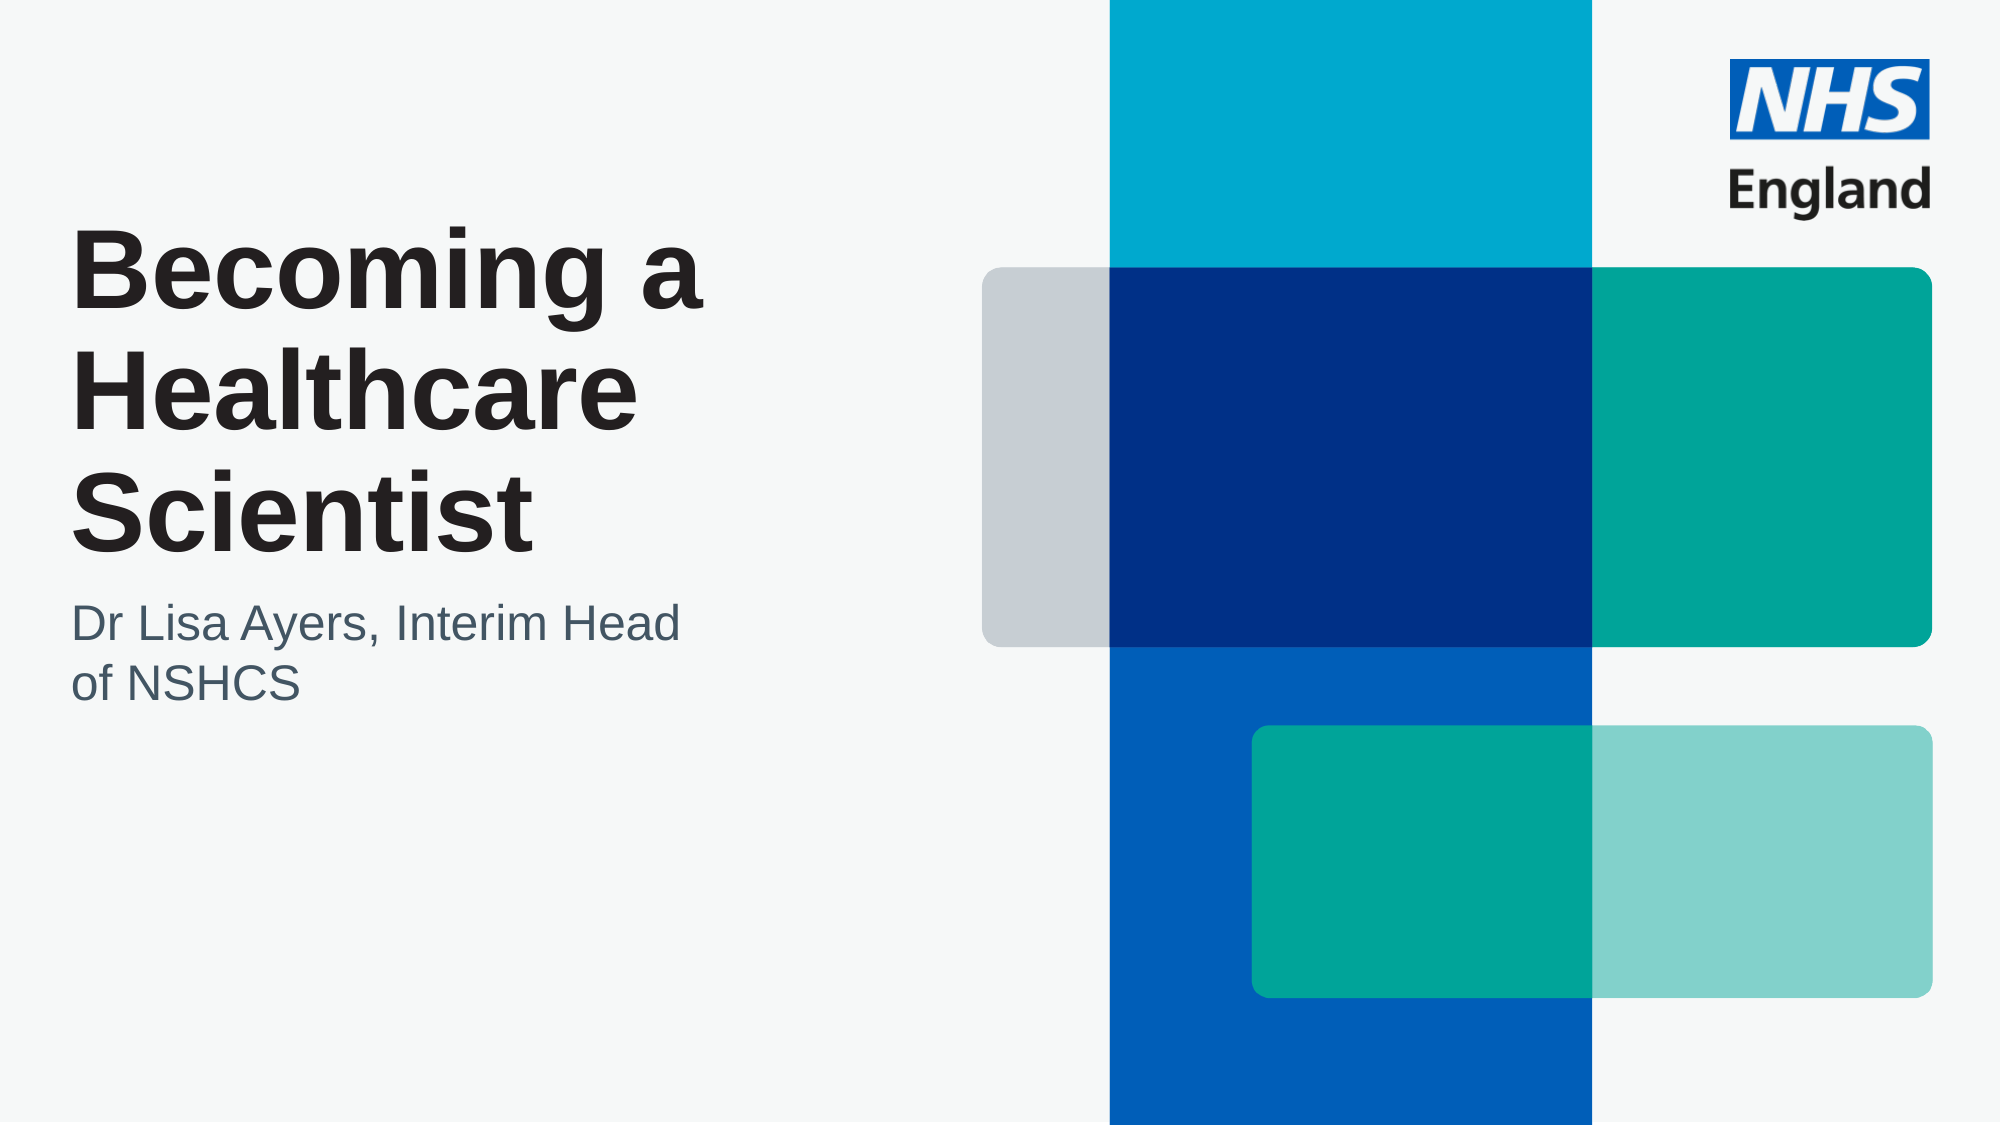

# Becoming a Healthcare Scientist
Dr Lisa Ayers, Interim Head of NSHCS